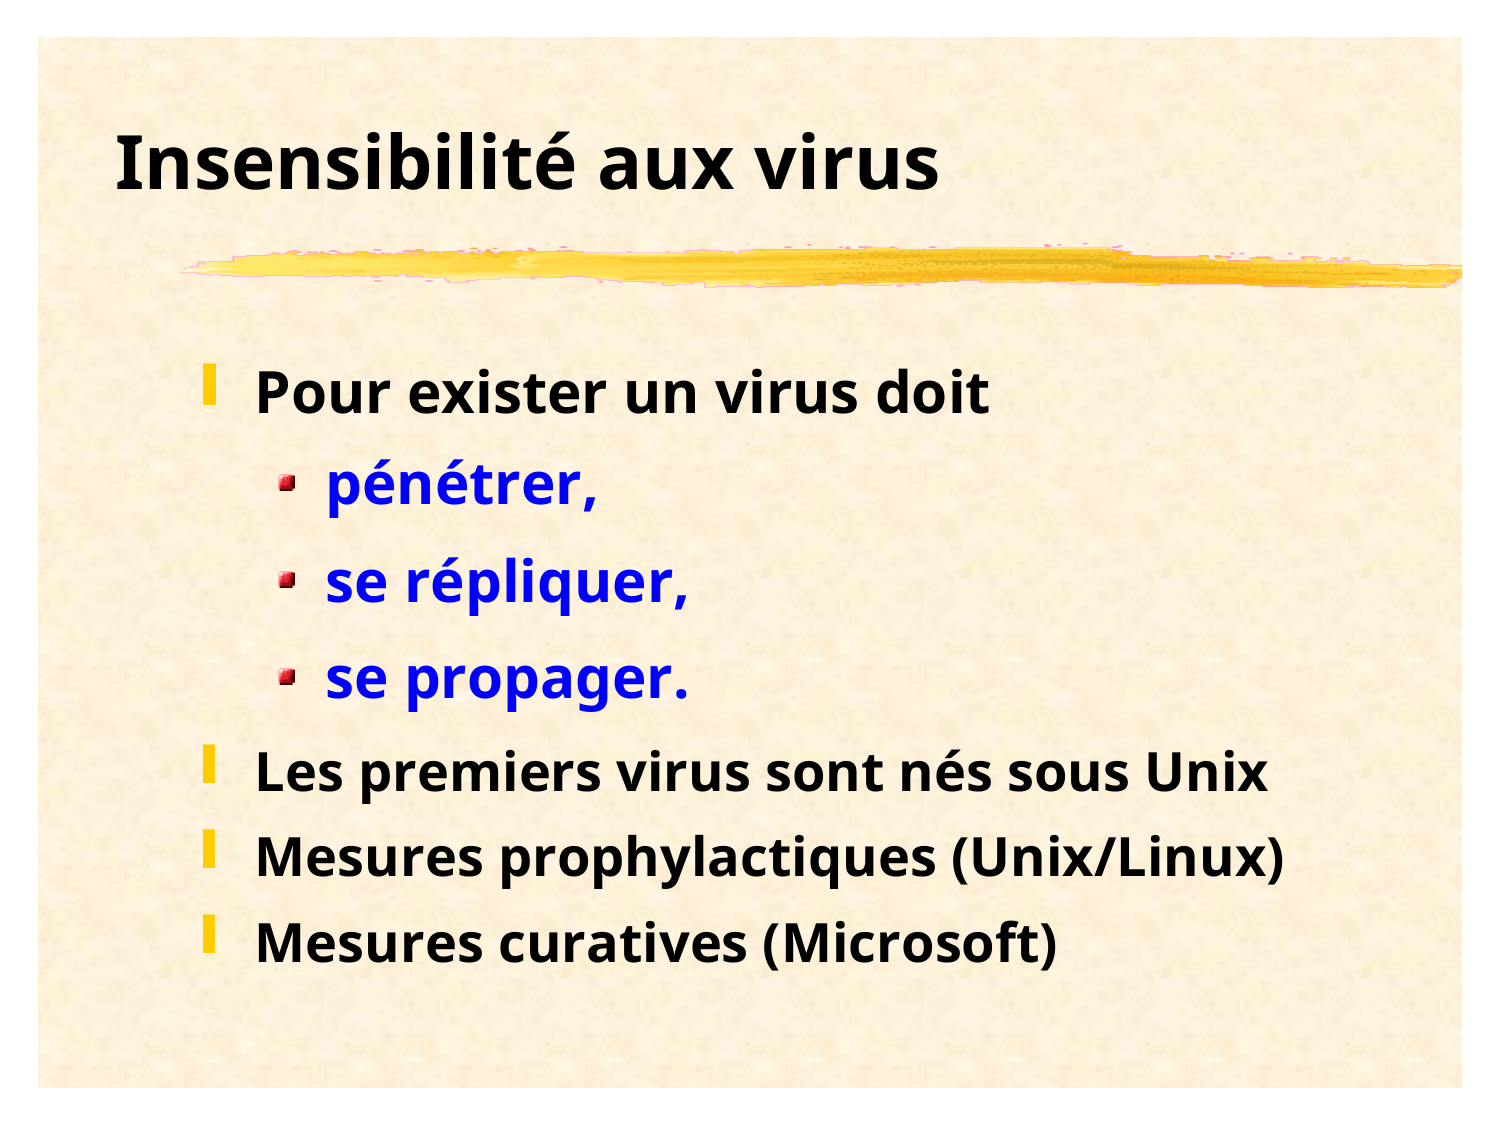

# Insensibilité aux virus
Pour exister un virus doit
pénétrer,
se répliquer,
se propager.
Les premiers virus sont nés sous Unix
Mesures prophylactiques (Unix/Linux)
Mesures curatives (Microsoft)